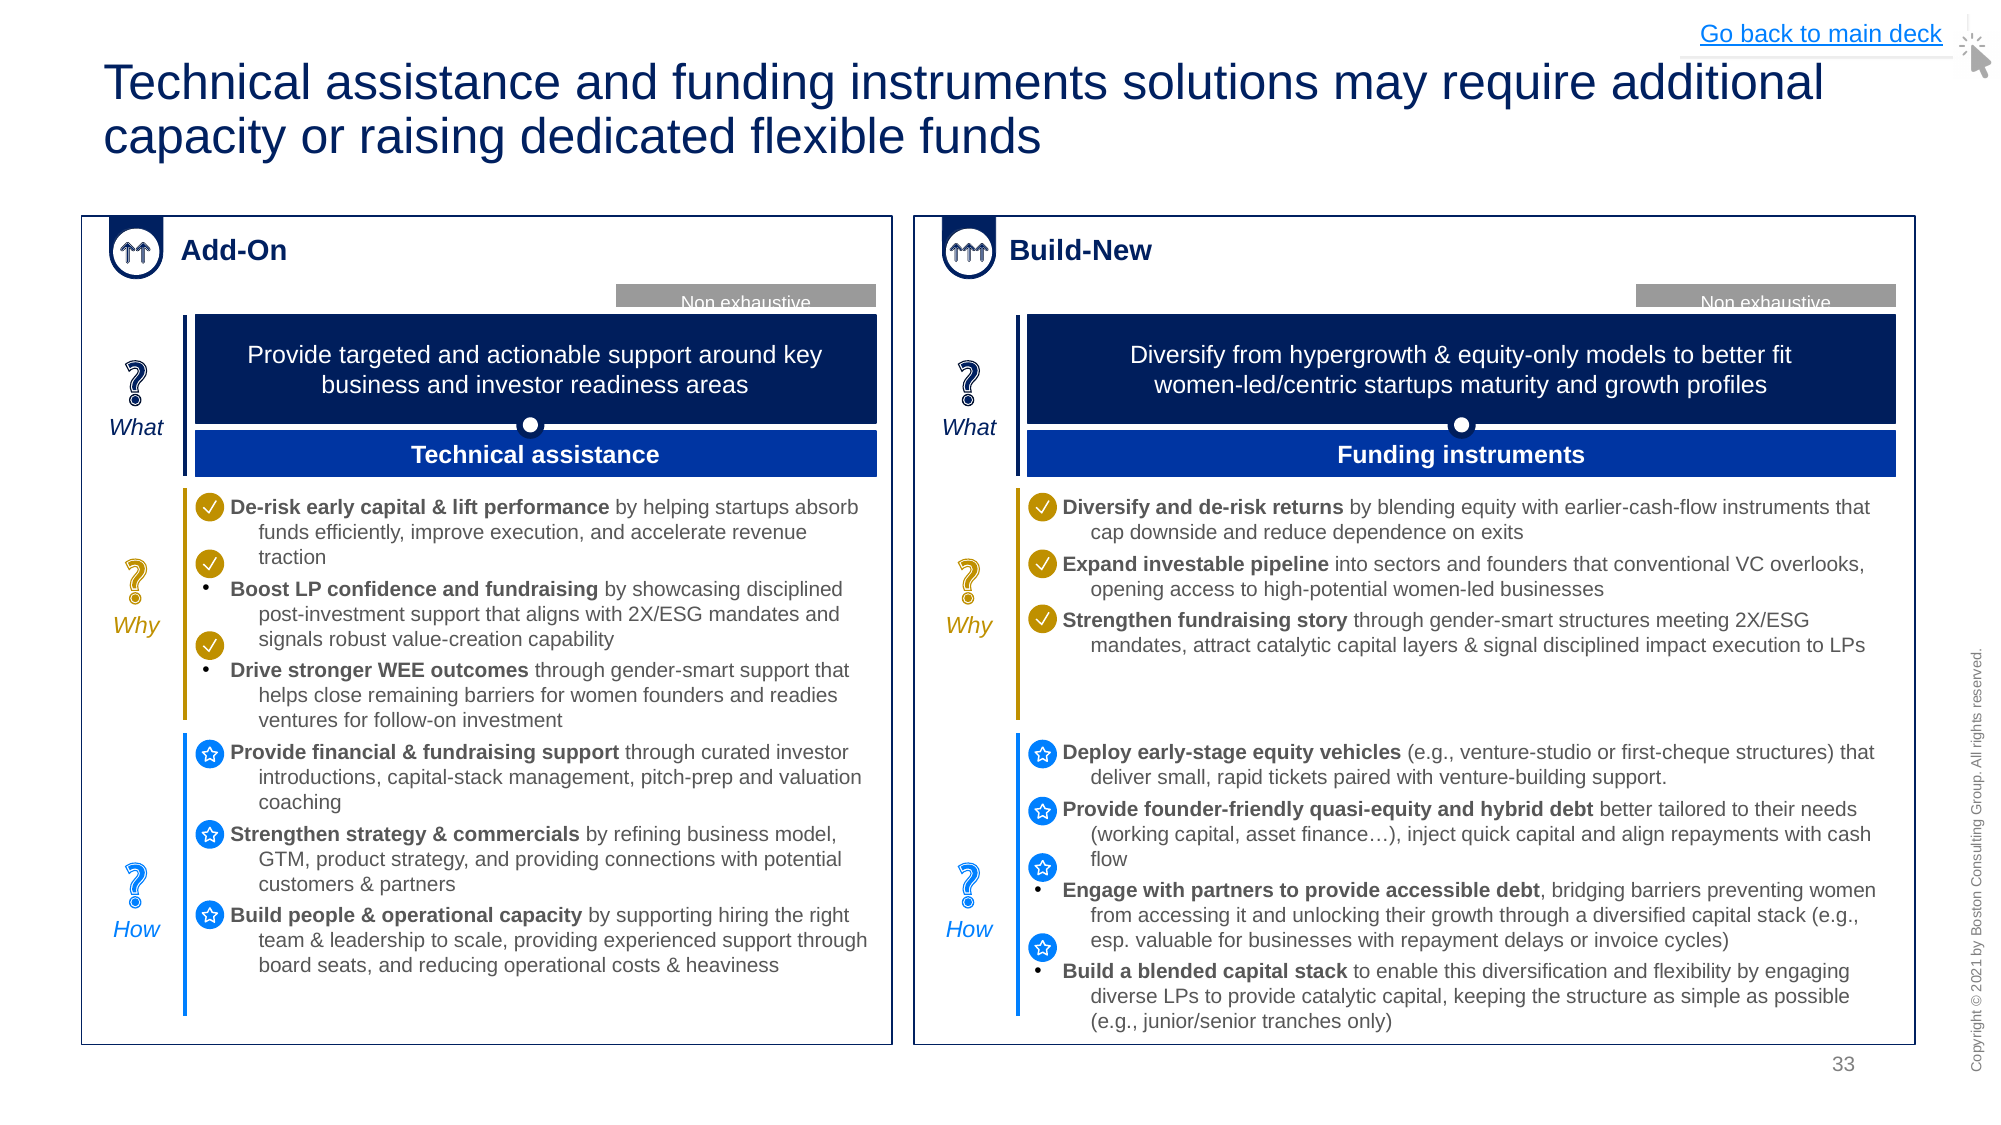

Go back to main deck
# Technical assistance and funding instruments solutions may require additional capacity or raising dedicated flexible funds
Add-On
Build-New
Non exhaustive
Non exhaustive
Provide targeted and actionable support around key business and investor readiness areas
Diversify from hypergrowth & equity-only models to better fit women-led/centric startups maturity and growth profiles
What
What
Technical assistance
Funding instruments
De-risk early capital & lift performance by helping startups absorb funds efficiently, improve execution, and accelerate revenue traction
Boost LP confidence and fundraising by showcasing disciplined post-investment support that aligns with 2X/ESG mandates and signals robust value-creation capability
Drive stronger WEE outcomes through gender-smart support that helps close remaining barriers for women founders and readies ventures for follow-on investment
Diversify and de-risk returns by blending equity with earlier-cash-flow instruments that cap downside and reduce dependence on exits
Expand investable pipeline into sectors and founders that conventional VC overlooks, opening access to high-potential women-led businesses
Strengthen fundraising story through gender-smart structures meeting 2X/ESG mandates, attract catalytic capital layers & signal disciplined impact execution to LPs
Why
Why
Provide financial & fundraising support through curated investor introductions, capital-stack management, pitch-prep and valuation coaching
Strengthen strategy & commercials by refining business model, GTM, product strategy, and providing connections with potential customers & partners
Build people & operational capacity by supporting hiring the right team & leadership to scale, providing experienced support through board seats, and reducing operational costs & heaviness
Deploy early-stage equity vehicles (e.g., venture-studio or first-cheque structures) that deliver small, rapid tickets paired with venture-building support.
Provide founder-friendly quasi-equity and hybrid debt better tailored to their needs (working capital, asset finance…), inject quick capital and align repayments with cash flow
Engage with partners to provide accessible debt, bridging barriers preventing women from accessing it and unlocking their growth through a diversified capital stack (e.g., esp. valuable for businesses with repayment delays or invoice cycles)
Build a blended capital stack to enable this diversification and flexibility by engaging diverse LPs to provide catalytic capital, keeping the structure as simple as possible (e.g., junior/senior tranches only)
How
How